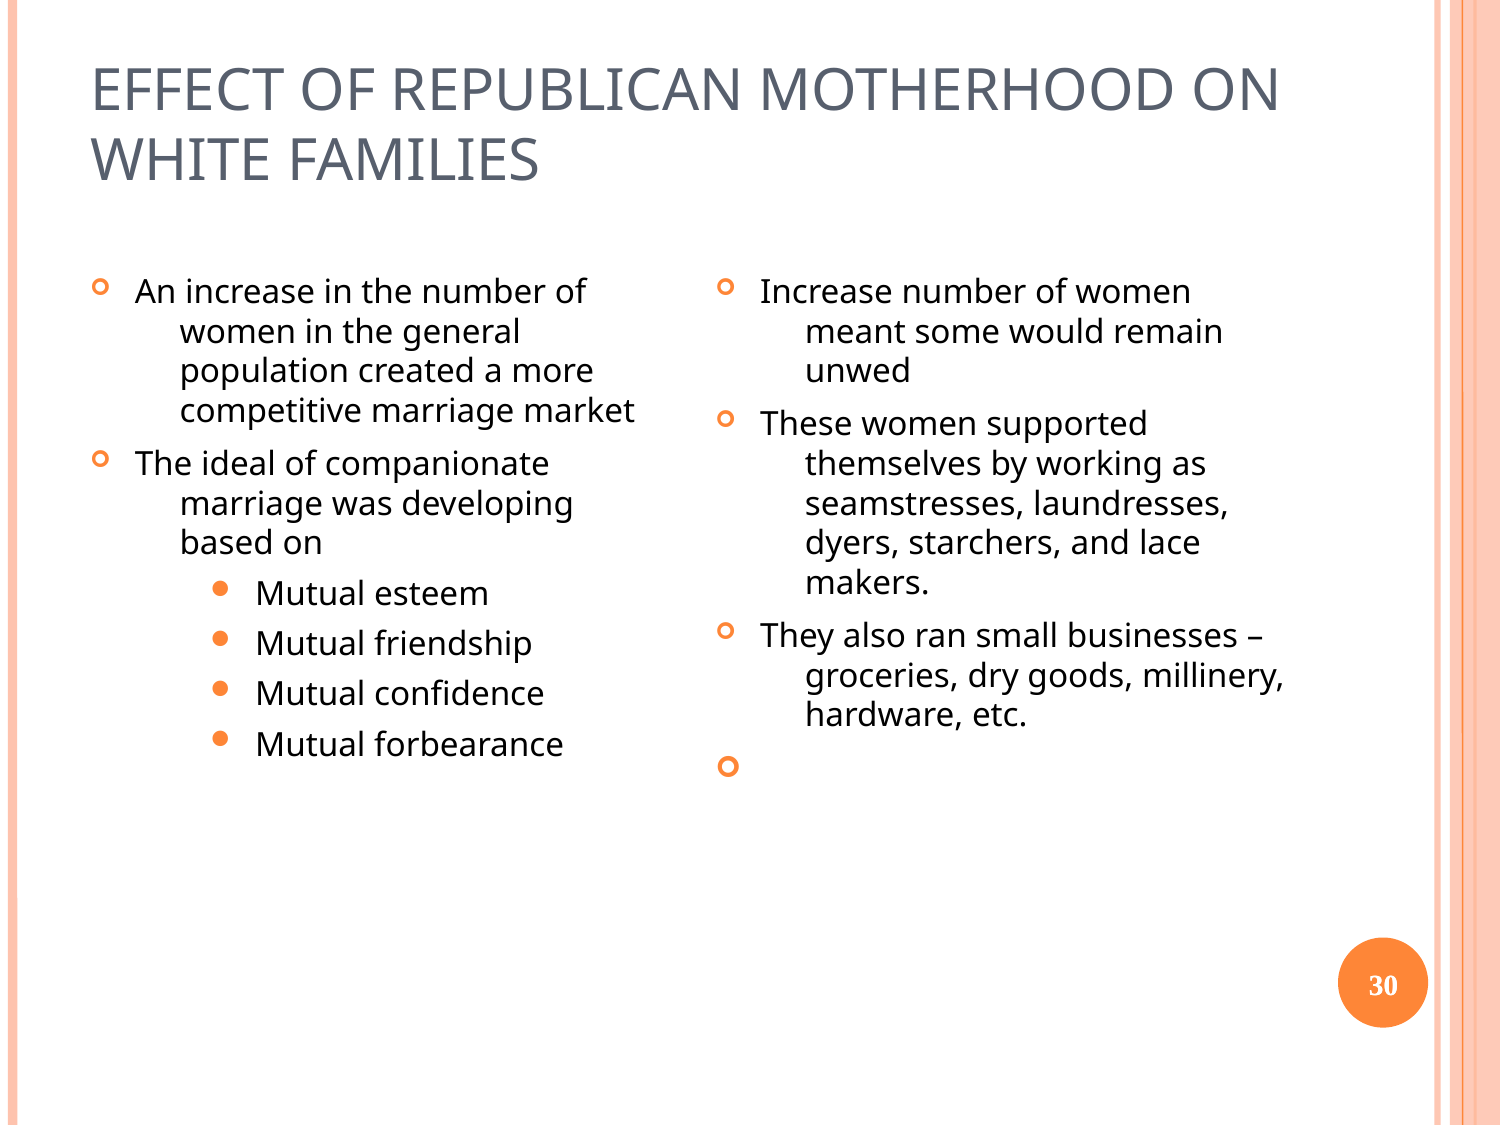

# Effect of Republican Motherhood on White Families
An increase in the number of women in the general population created a more competitive marriage market
The ideal of companionate marriage was developing based on
Mutual esteem
Mutual friendship
Mutual confidence
Mutual forbearance
Increase number of women meant some would remain unwed
These women supported themselves by working as seamstresses, laundresses, dyers, starchers, and lace makers.
They also ran small businesses – groceries, dry goods, millinery, hardware, etc.